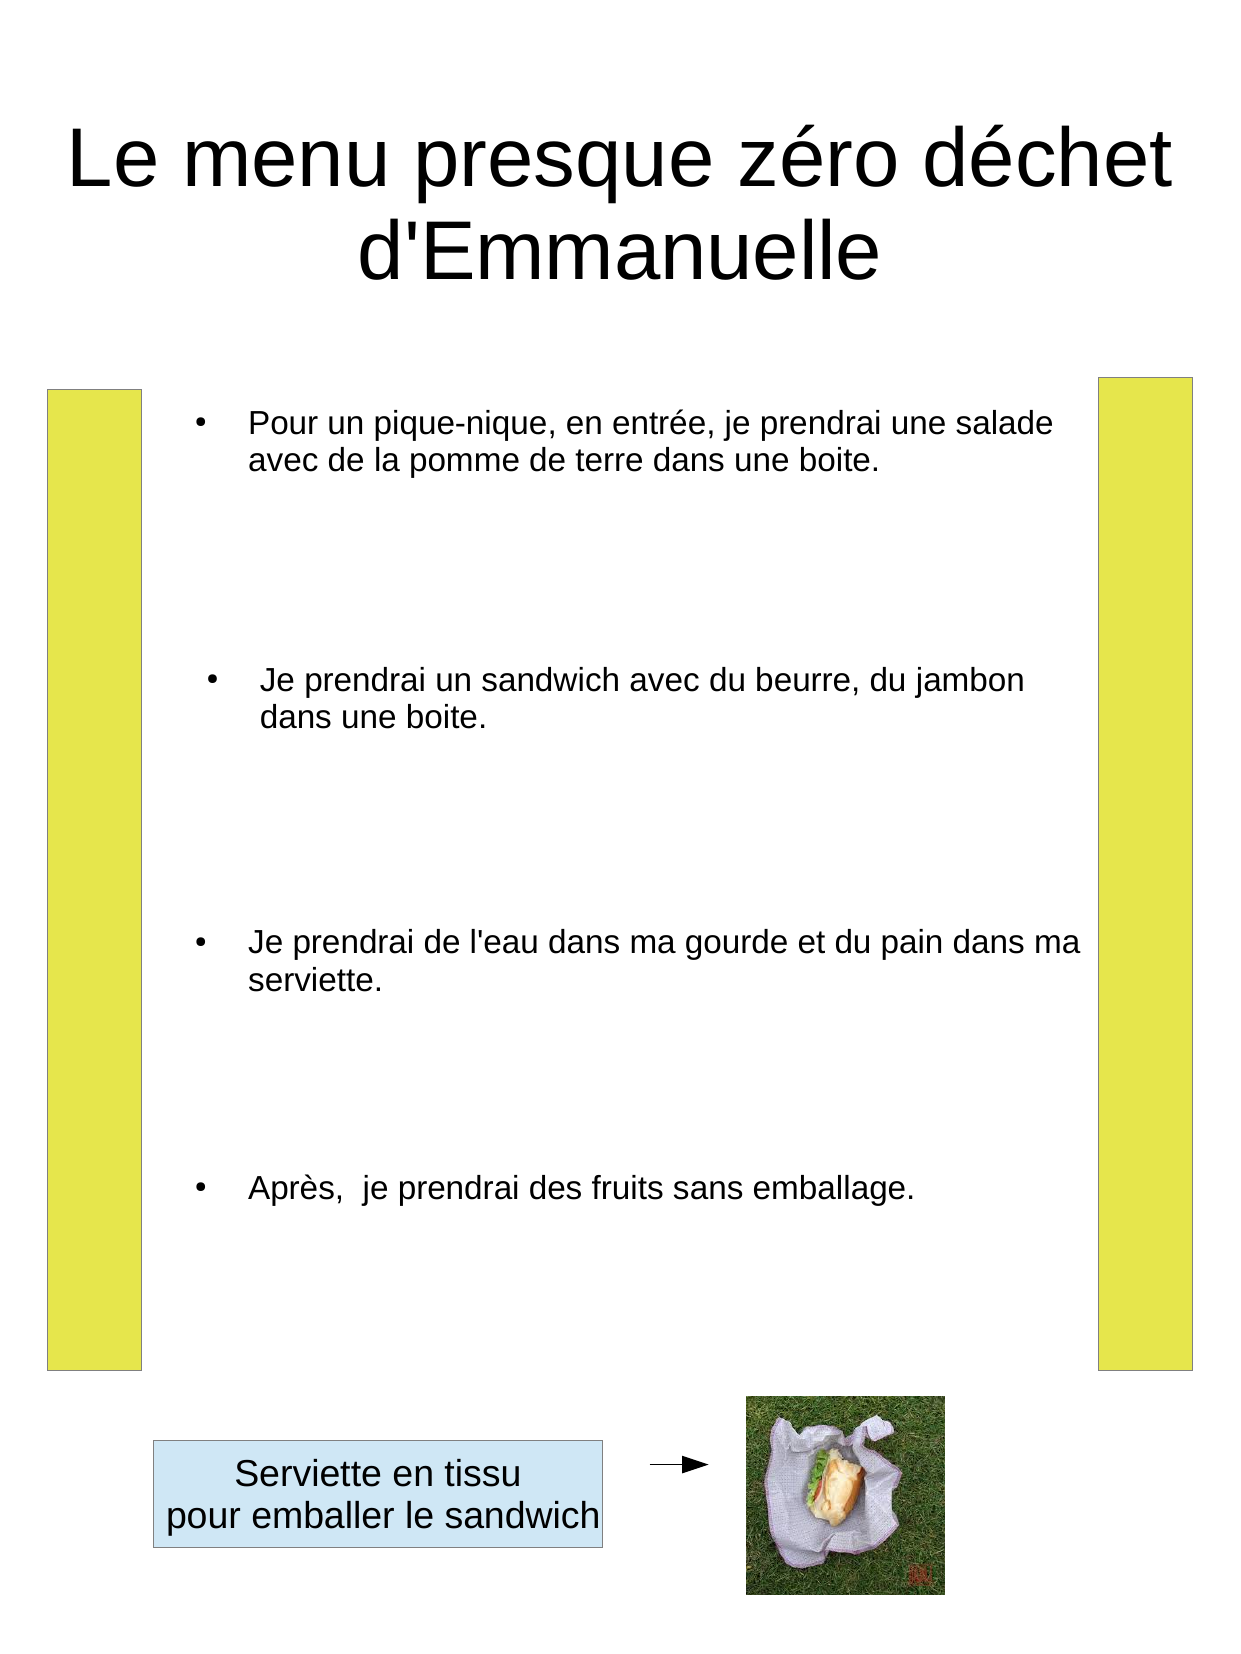

# Le menu presque zéro déchet d'Emmanuelle
Pour un pique-nique, en entrée, je prendrai une salade avec de la pomme de terre dans une boite.
Je prendrai un sandwich avec du beurre, du jambon dans une boite.
Je prendrai de l'eau dans ma gourde et du pain dans ma serviette.
Après, je prendrai des fruits sans emballage.
Serviette en tissu
 pour emballer le sandwich